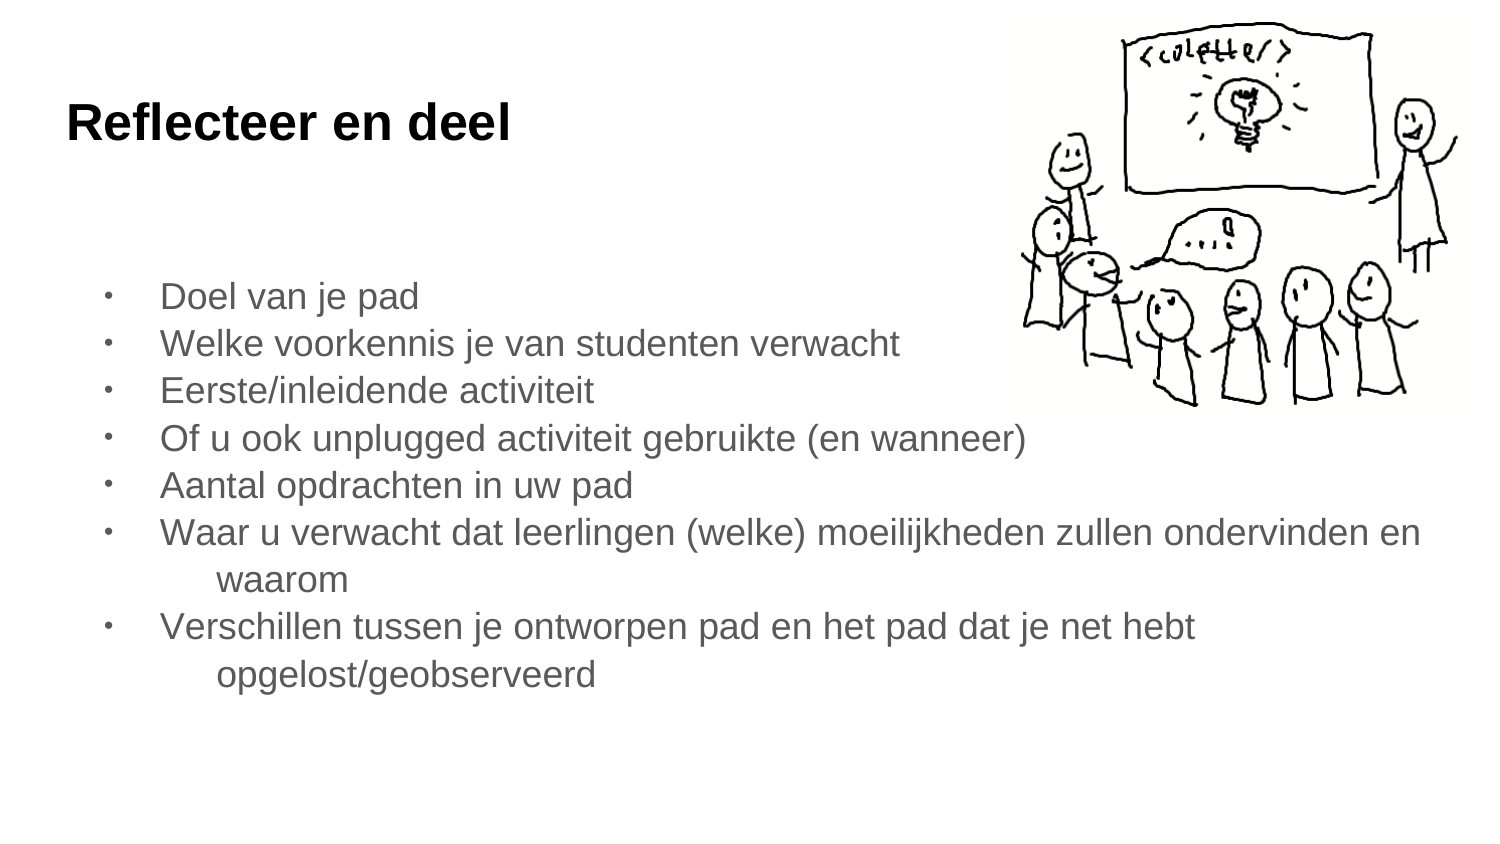

# Reflecteer en deel
Doel van je pad
Welke voorkennis je van studenten verwacht
Eerste/inleidende activiteit
Of u ook unplugged activiteit gebruikte (en wanneer)
Aantal opdrachten in uw pad
Waar u verwacht dat leerlingen (welke) moeilijkheden zullen ondervinden en waarom
Verschillen tussen je ontworpen pad en het pad dat je net hebt opgelost/geobserveerd